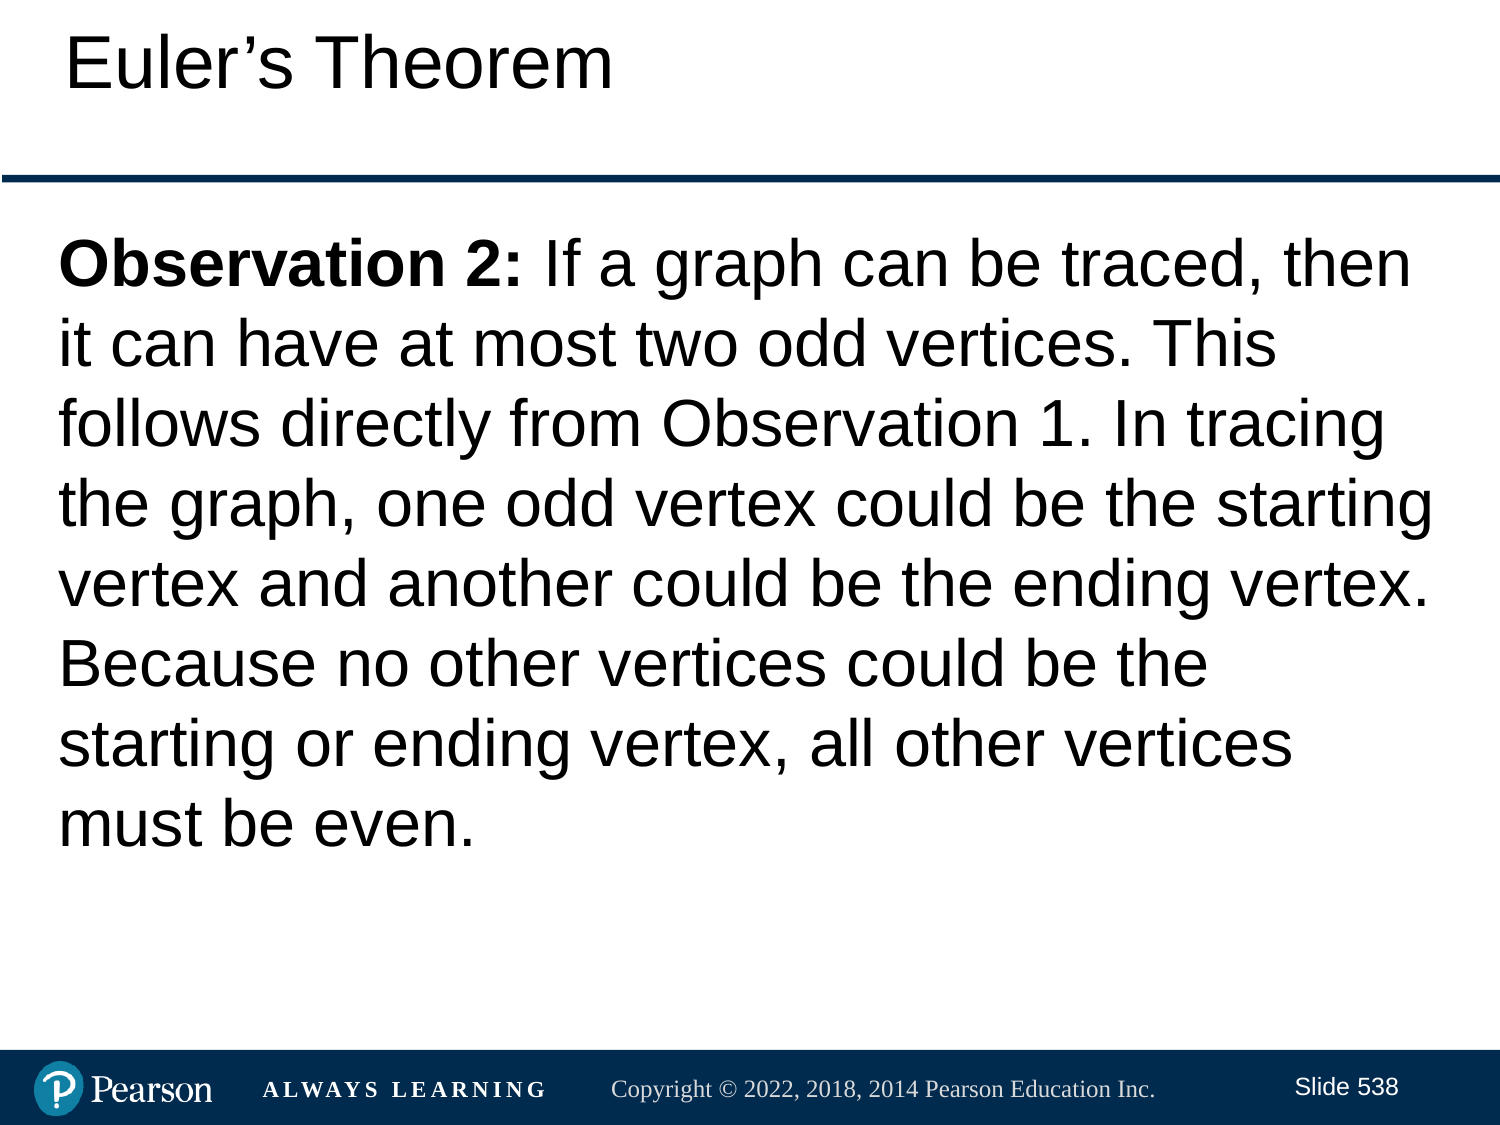

# Euler’s Theorem
Observation 2: If a graph can be traced, then it can have at most two odd vertices. This follows directly from Observation 1. In tracing the graph, one odd vertex could be the starting vertex and another could be the ending vertex. Because no other vertices could be the starting or ending vertex, all other vertices must be even.